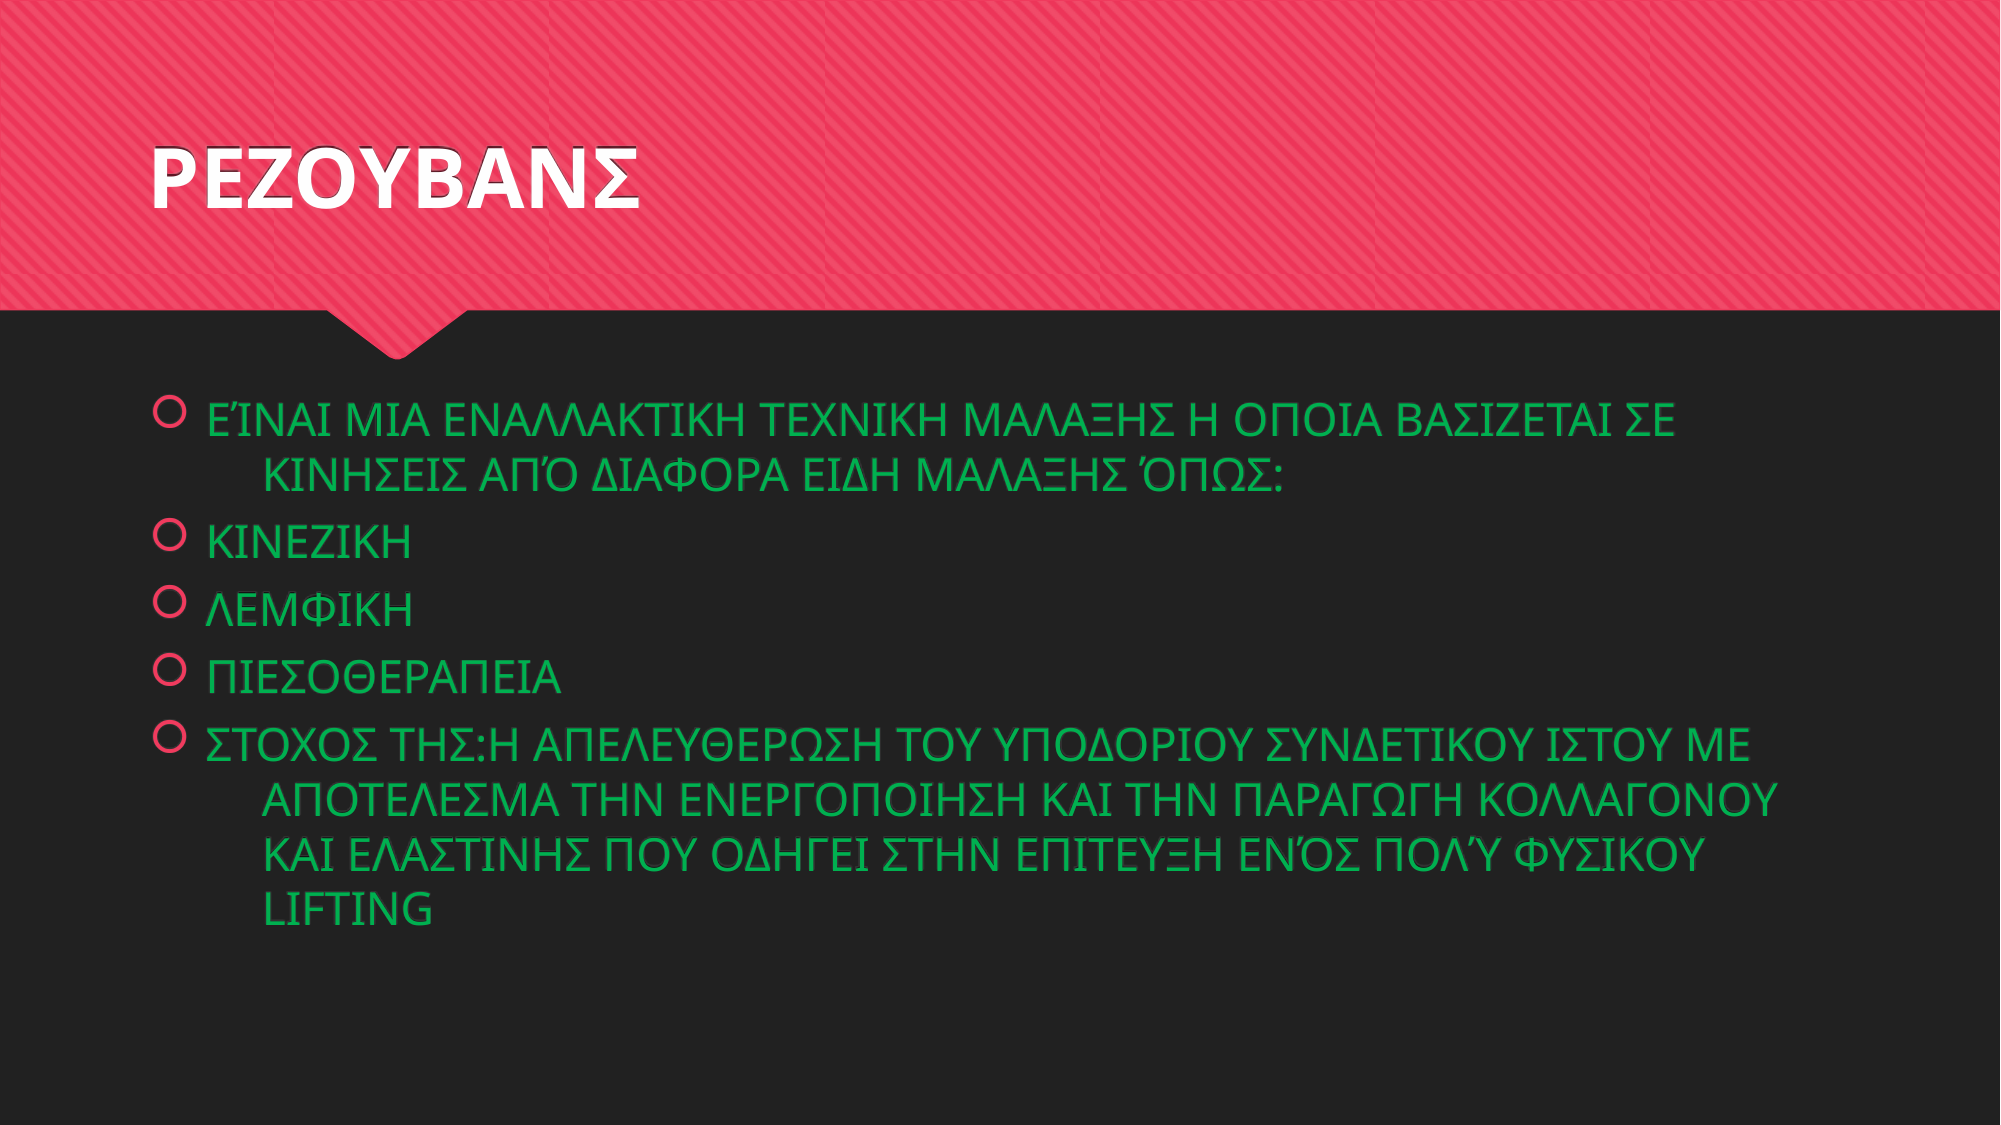

# ΡΕΖΟΥΒΑΝΣ
ΕΊΝΑΙ ΜΙΑ ΕΝΑΛΛΑΚΤΙΚΗ ΤΕΧΝΙΚΗ ΜΑΛΑΞΗΣ Η ΟΠΟΙΑ ΒΑΣΙΖΕΤΑΙ ΣΕ ΚΙΝΗΣΕΙΣ ΑΠΌ ΔΙΑΦΟΡΑ ΕΙΔΗ ΜΑΛΑΞΗΣ ΌΠΩΣ:
ΚΙΝΕΖΙΚΗ
ΛΕΜΦΙΚΗ
ΠΙΕΣΟΘΕΡΑΠΕΙΑ
ΣΤΟΧΟΣ ΤΗΣ:Η ΑΠΕΛΕΥΘΕΡΩΣΗ ΤΟΥ ΥΠΟΔΟΡΙΟΥ ΣΥΝΔΕΤΙΚΟΥ ΙΣΤΟΥ ΜΕ ΑΠΟΤΕΛΕΣΜΑ ΤΗΝ ΕΝΕΡΓΟΠΟΙΗΣΗ ΚΑΙ ΤΗΝ ΠΑΡΑΓΩΓΗ ΚΟΛΛΑΓΟΝΟΥ ΚΑΙ ΕΛΑΣΤΙΝΗΣ ΠΟΥ ΟΔΗΓΕΙ ΣΤΗΝ ΕΠΙΤΕΥΞΗ ΕΝΌΣ ΠΟΛΎ ΦΥΣΙΚΟΥ LIFTING